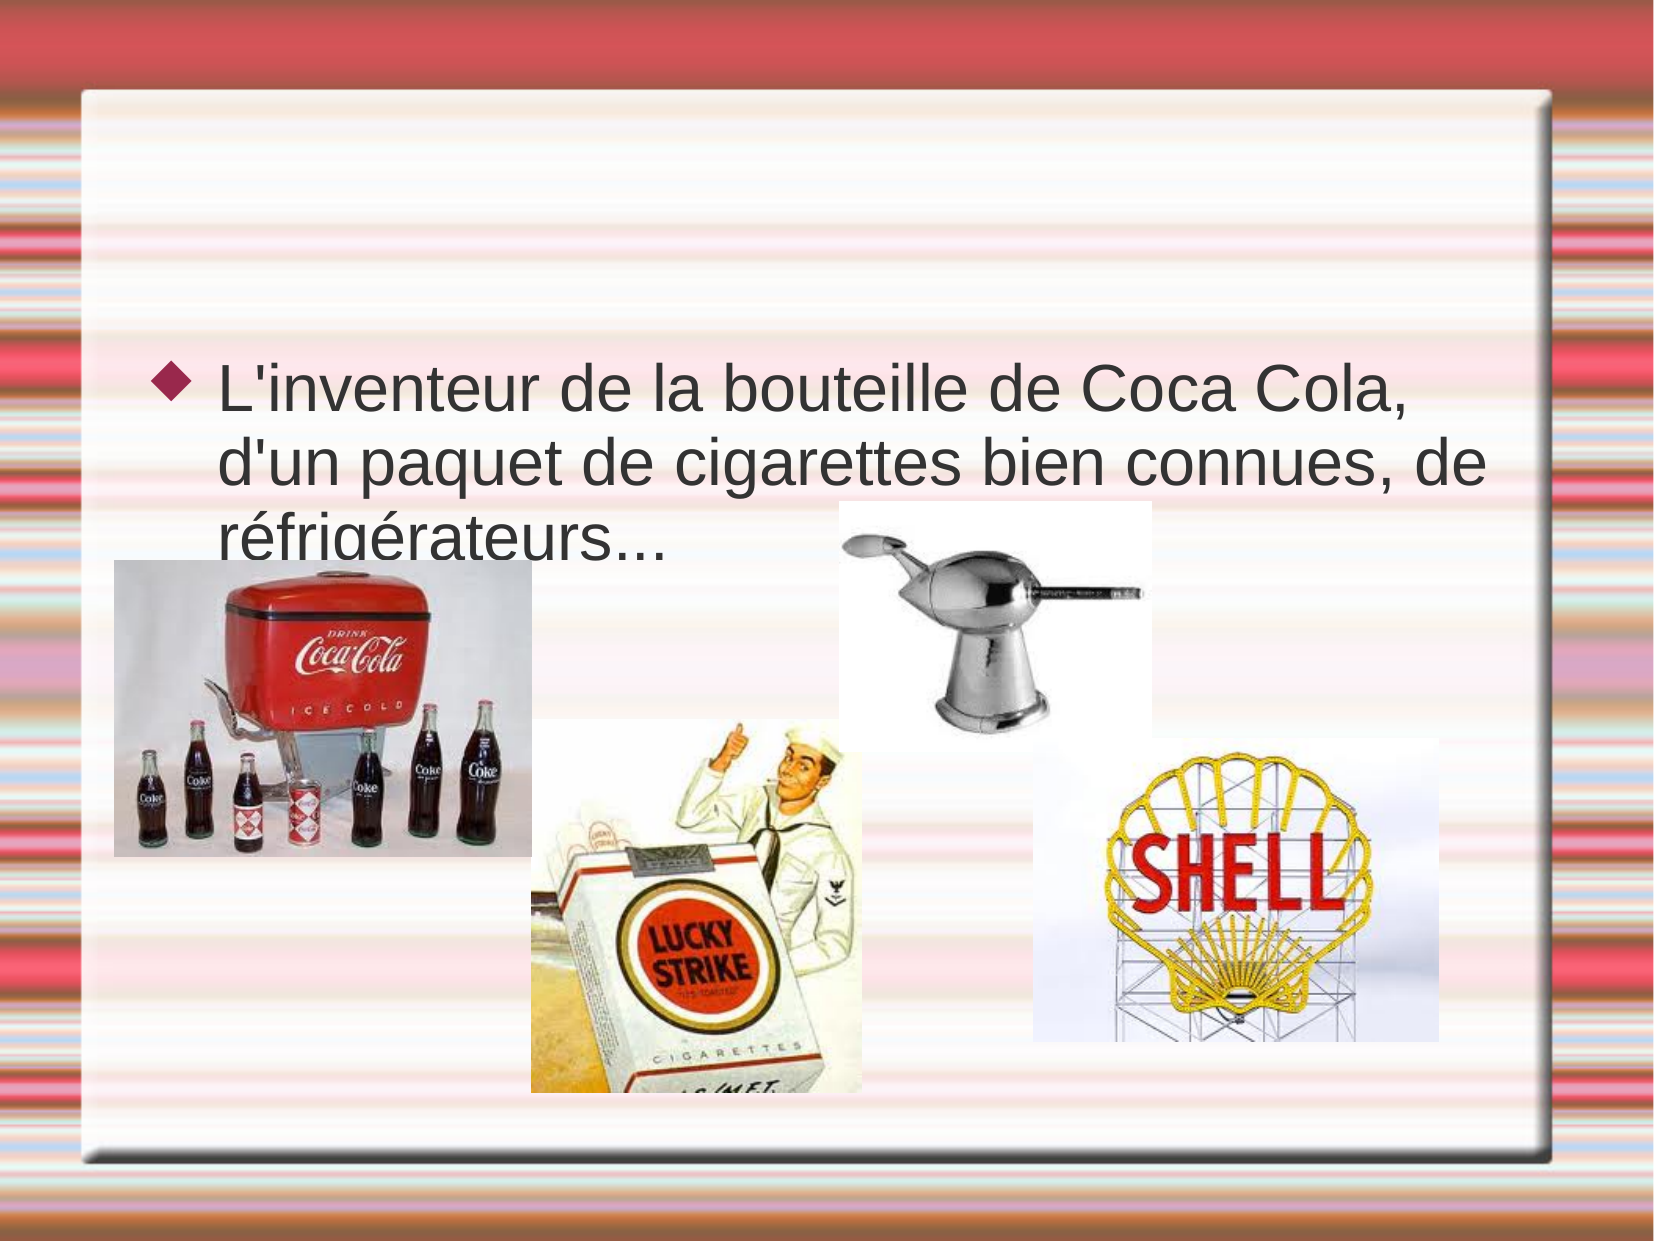

#
L'inventeur de la bouteille de Coca Cola, d'un paquet de cigarettes bien connues, de réfrigérateurs...